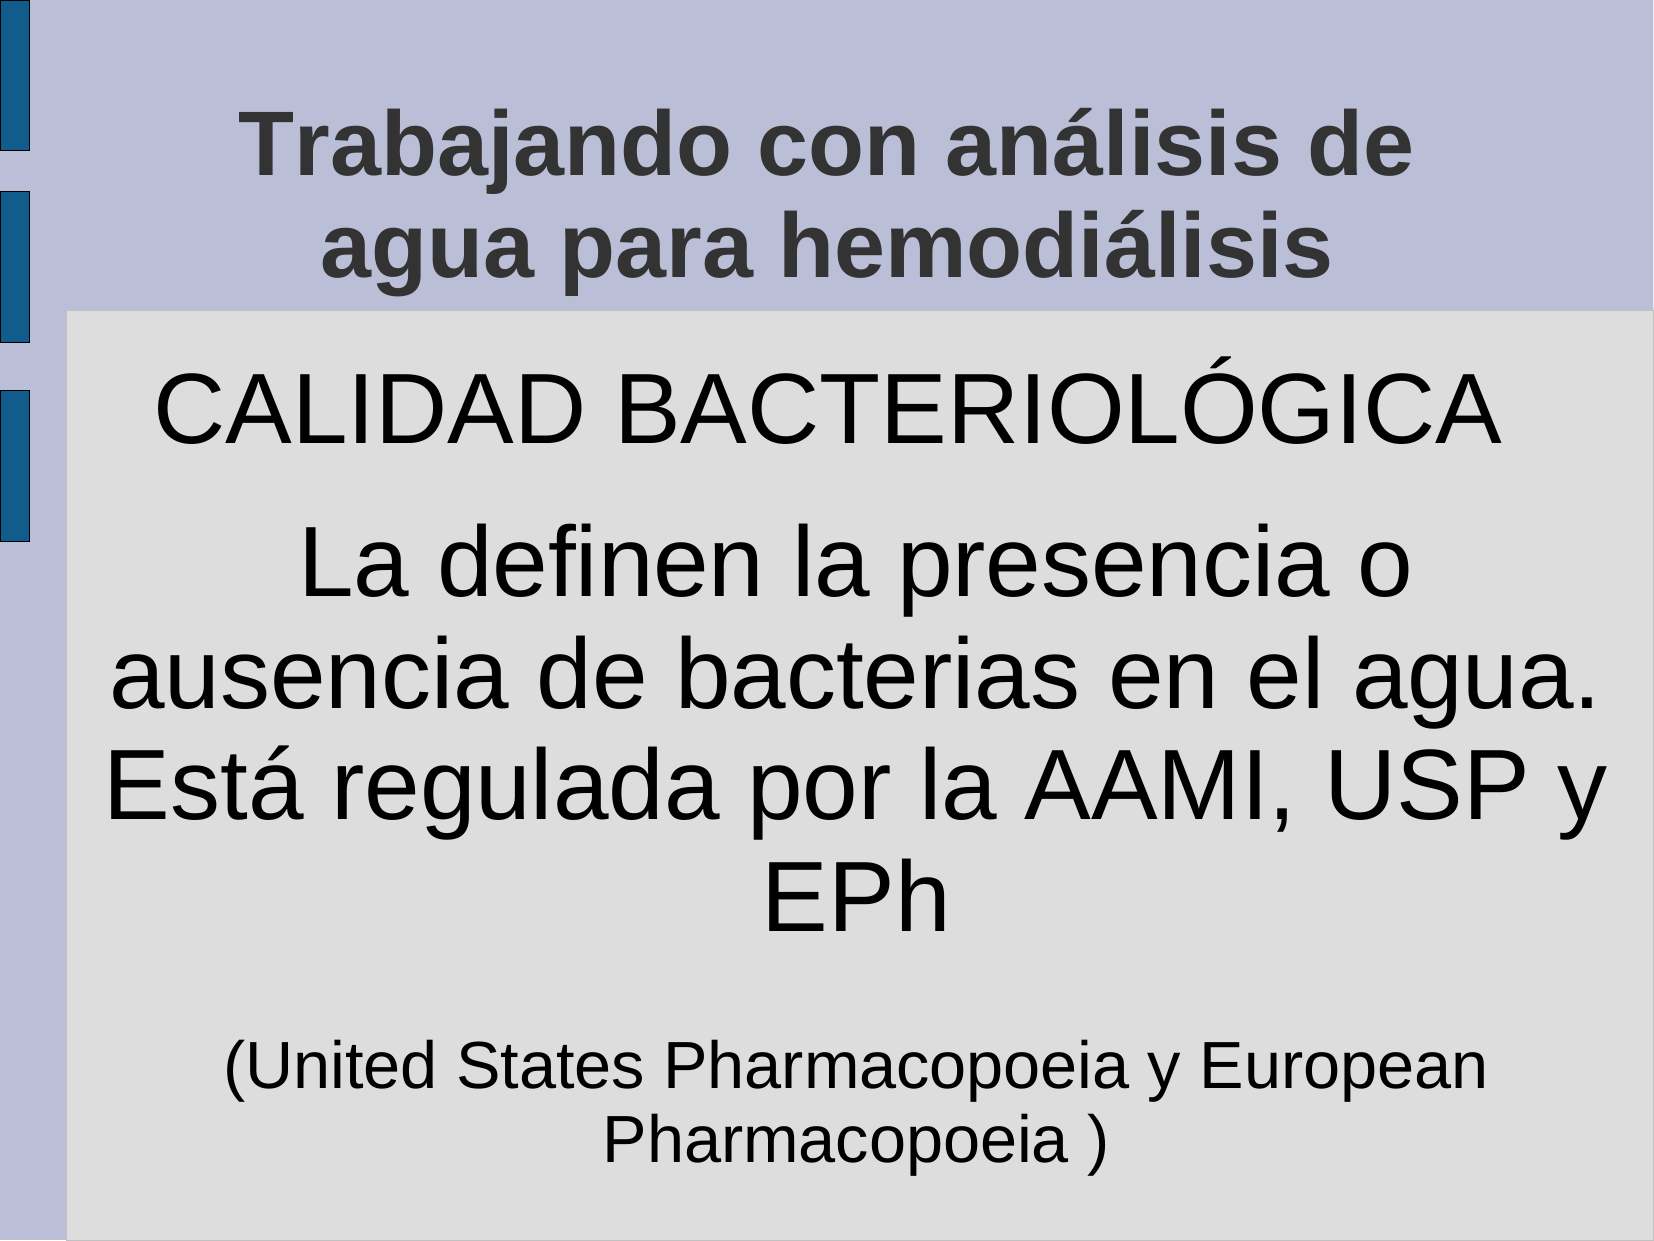

# Trabajando con análisis de agua para hemodiálisis
CALIDAD BACTERIOLÓGICA
La definen la presencia o ausencia de bacterias en el agua.
Está regulada por la AAMI, USP y EPh
(United States Pharmacopoeia y European Pharmacopoeia )